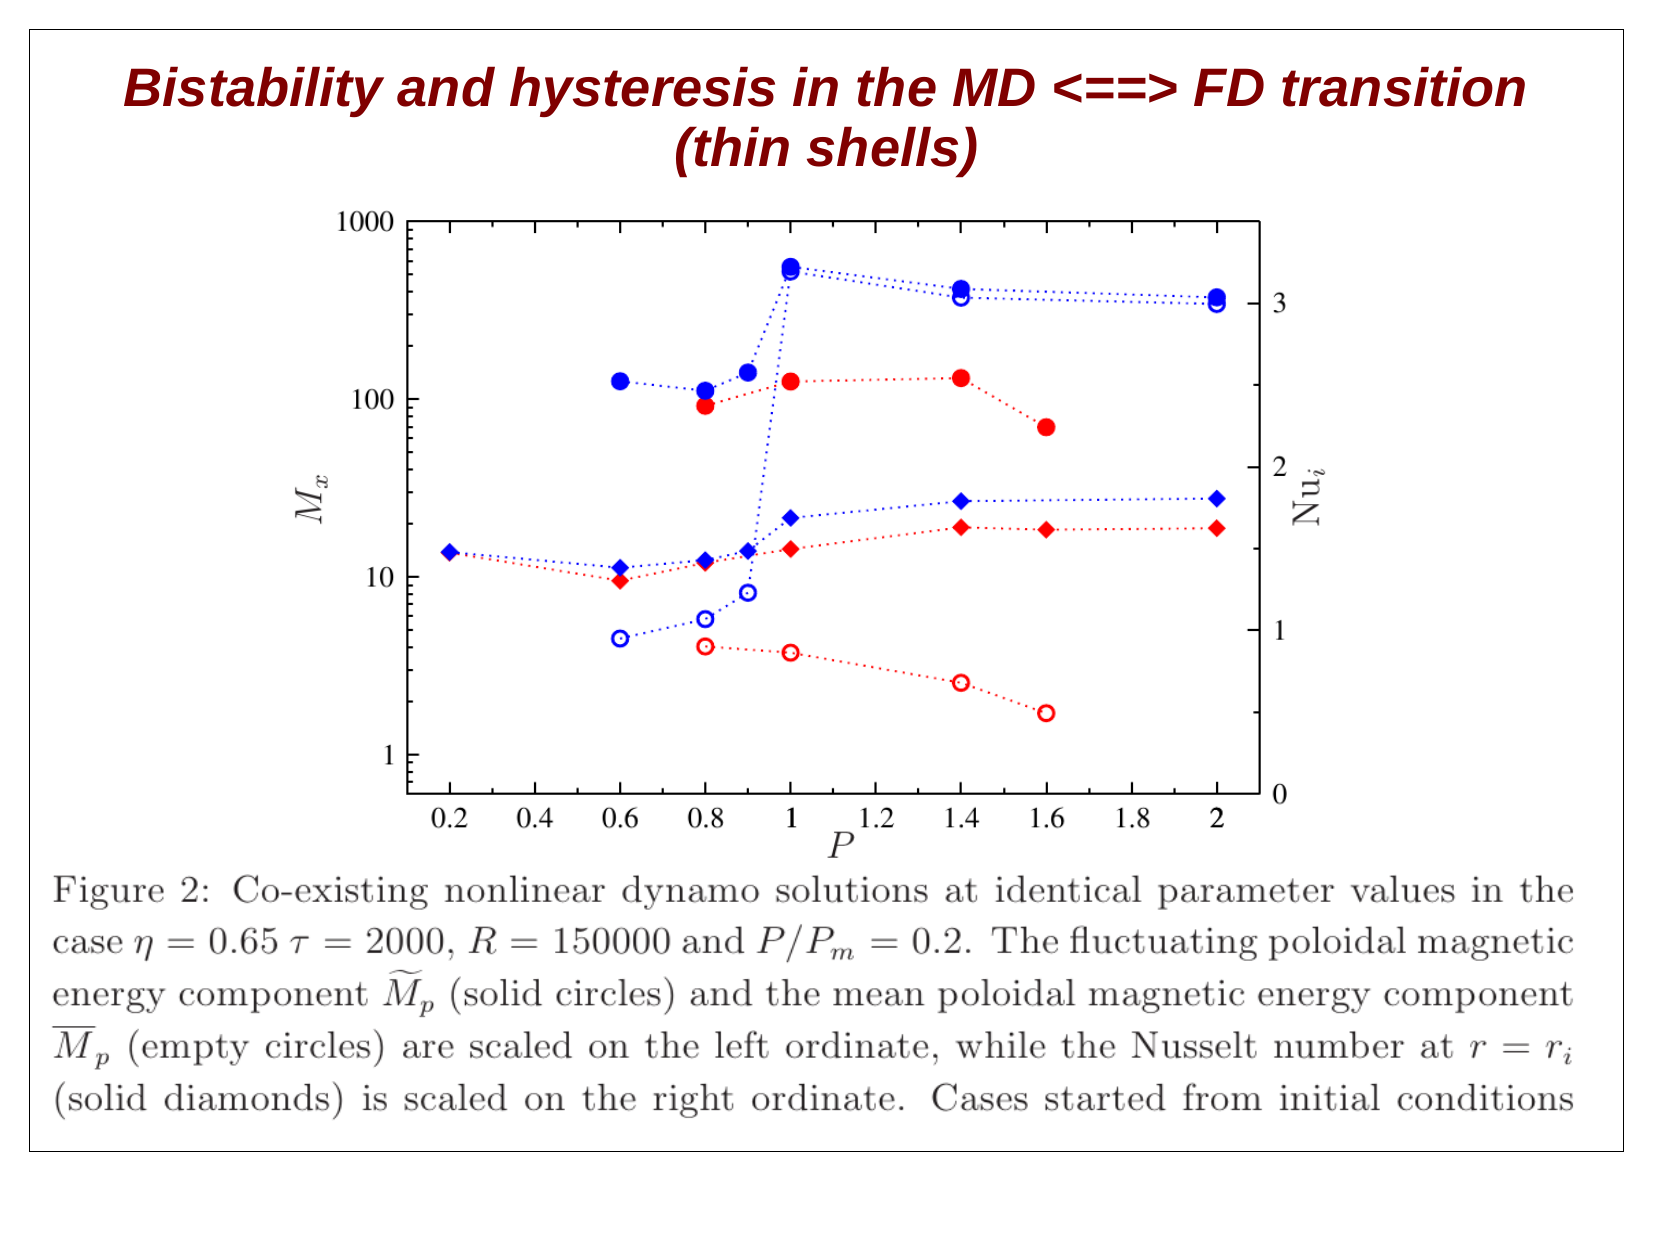

Bistability and hysteresis in the MD <==> FD transition
(thin shells)